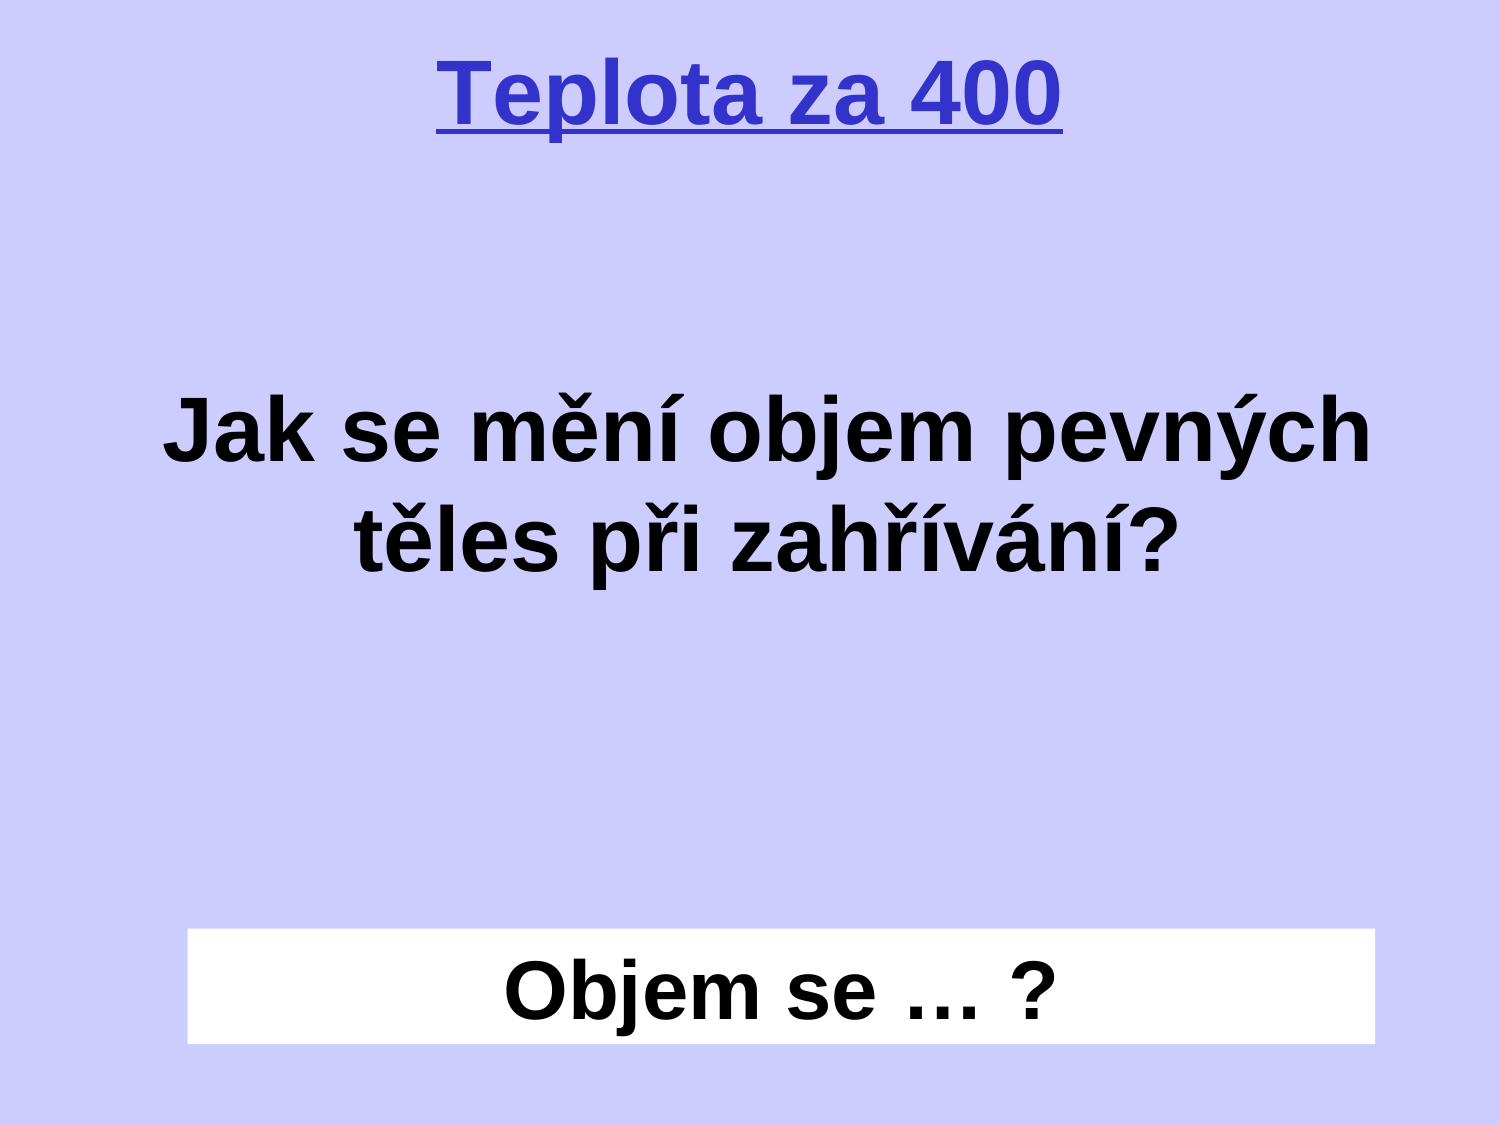

Teplota za 400
Jak se mění objem pevných těles při zahřívání?
Objem se … ?